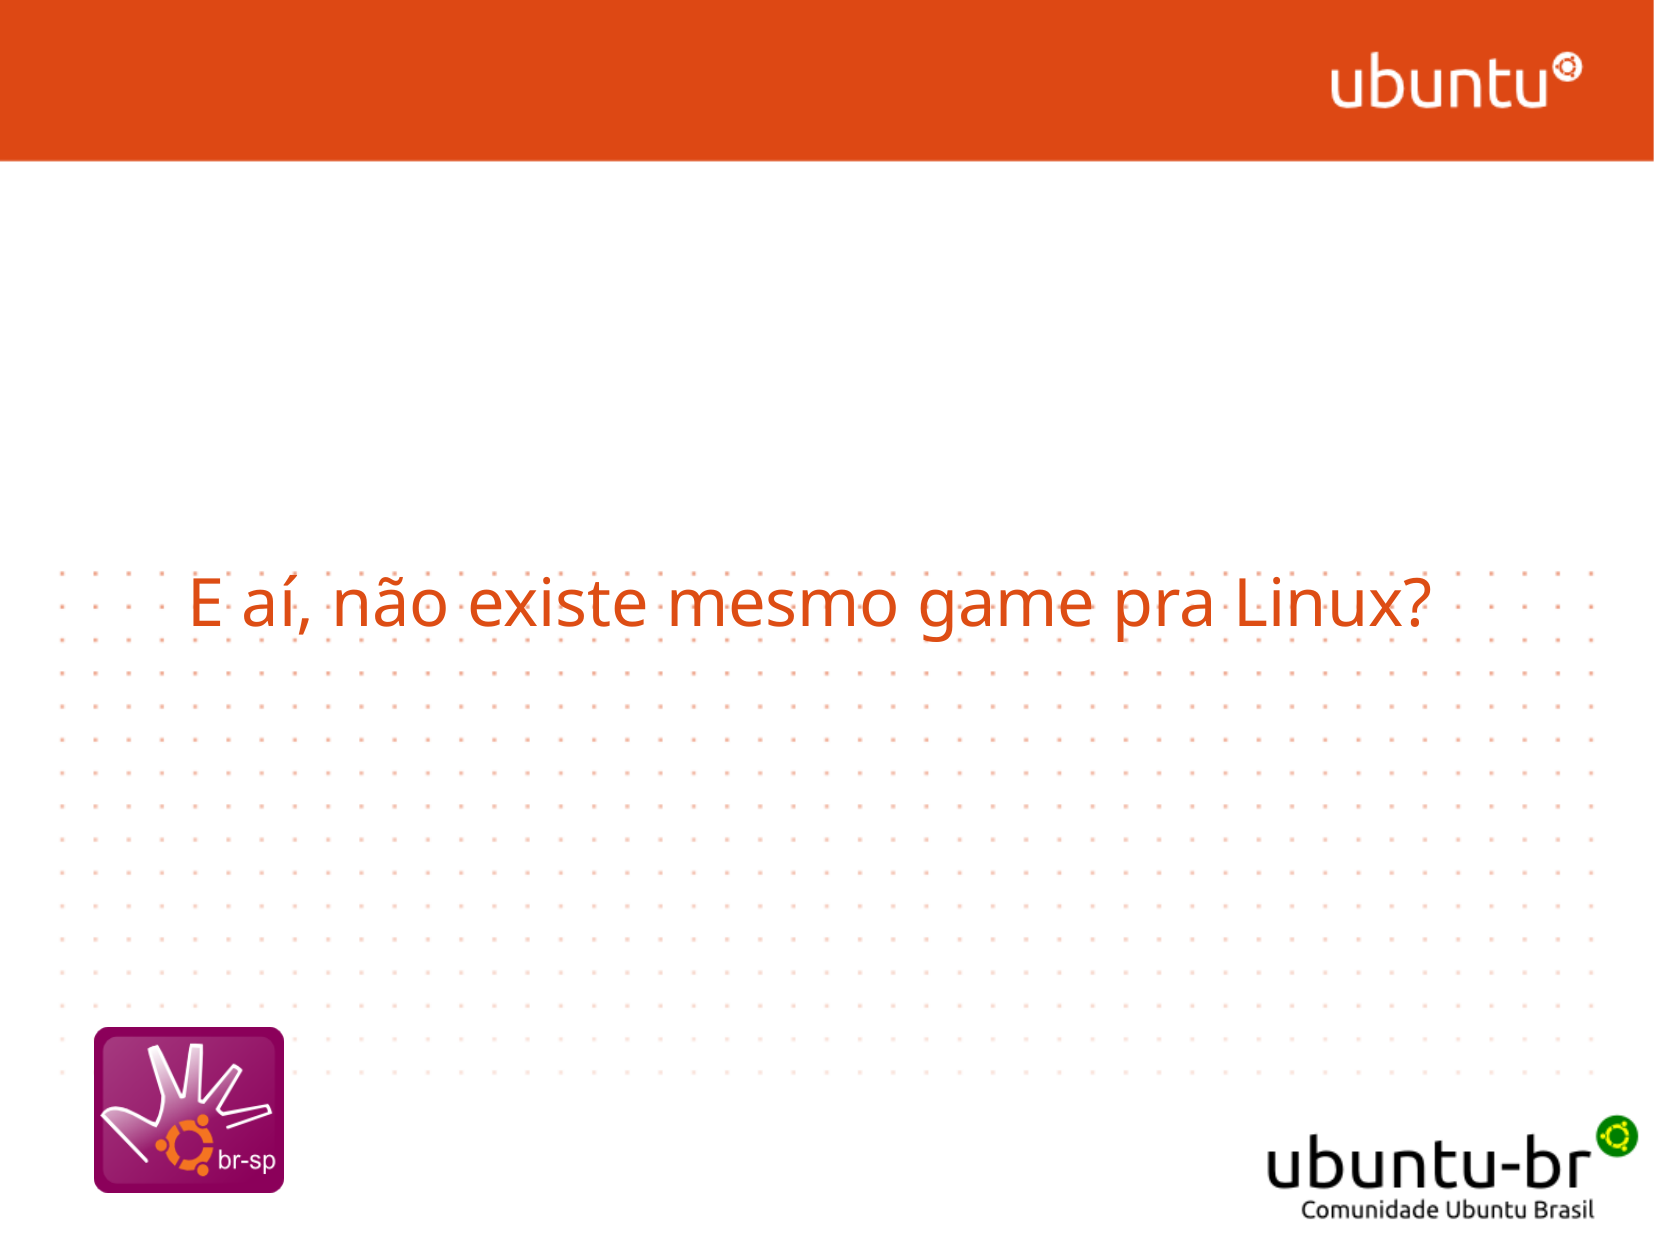

#
E aí, não existe mesmo game pra Linux?